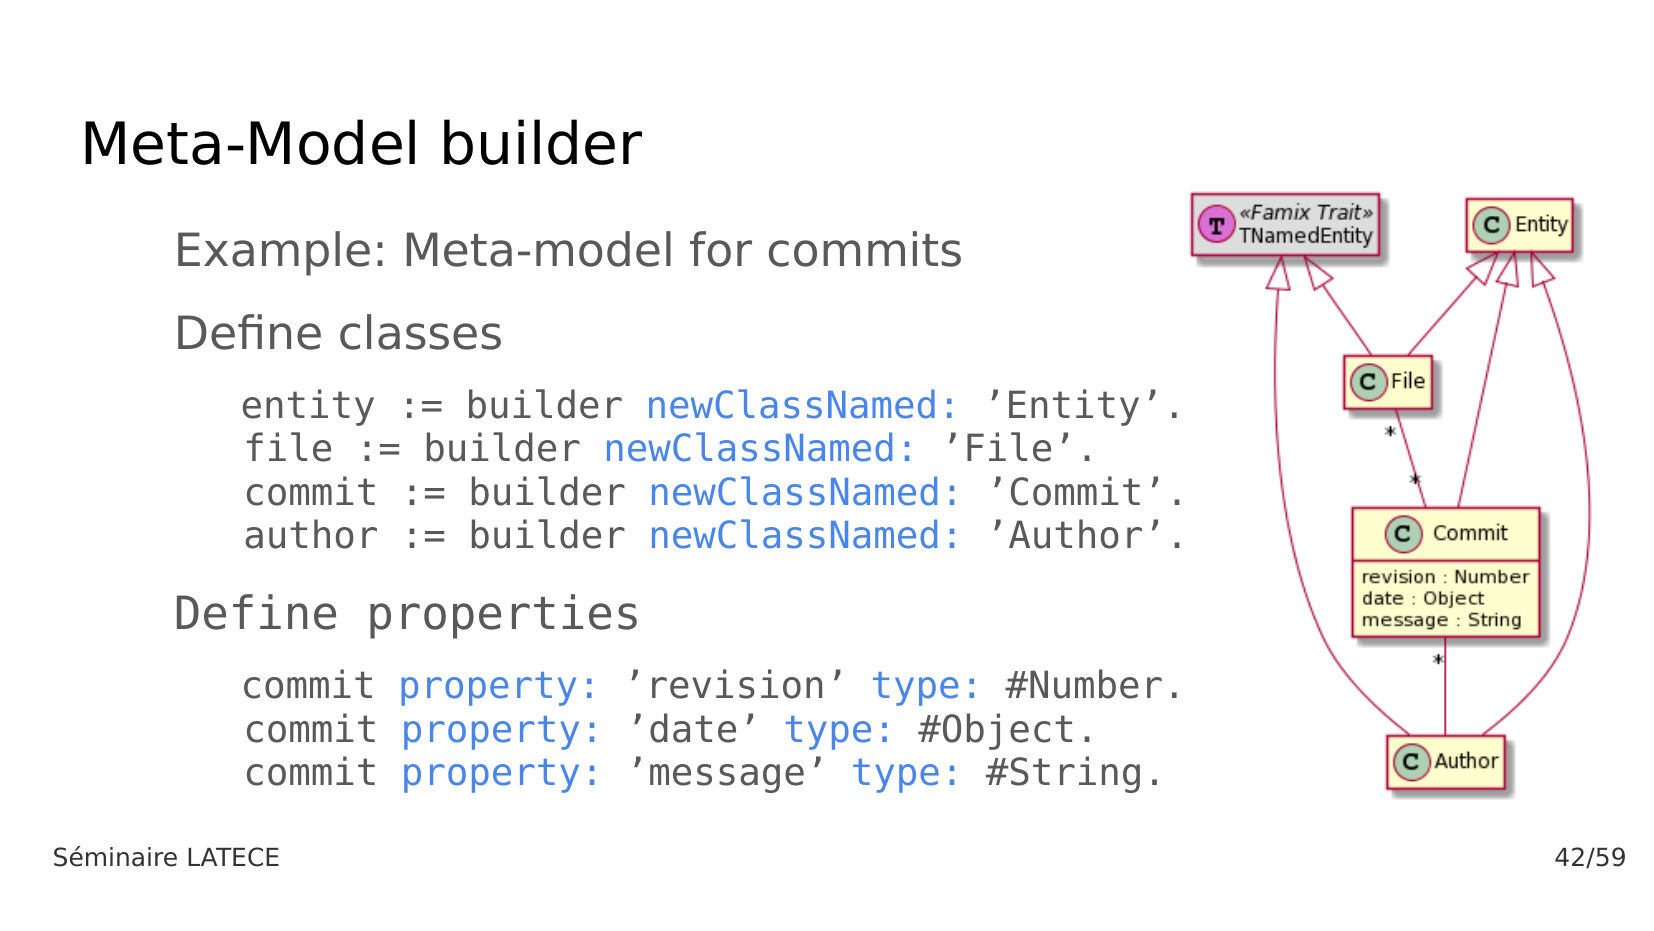

# Meta-Model builder
Example: Meta-model for commits
Define classes
entity := builder newClassNamed: ’Entity’.
file := builder newClassNamed: ’File’.
commit := builder newClassNamed: ’Commit’.
author := builder newClassNamed: ’Author’.
Define properties
commit property: ’revision’ type: #Number.
commit property: ’date’ type: #Object.
commit property: ’message’ type: #String.